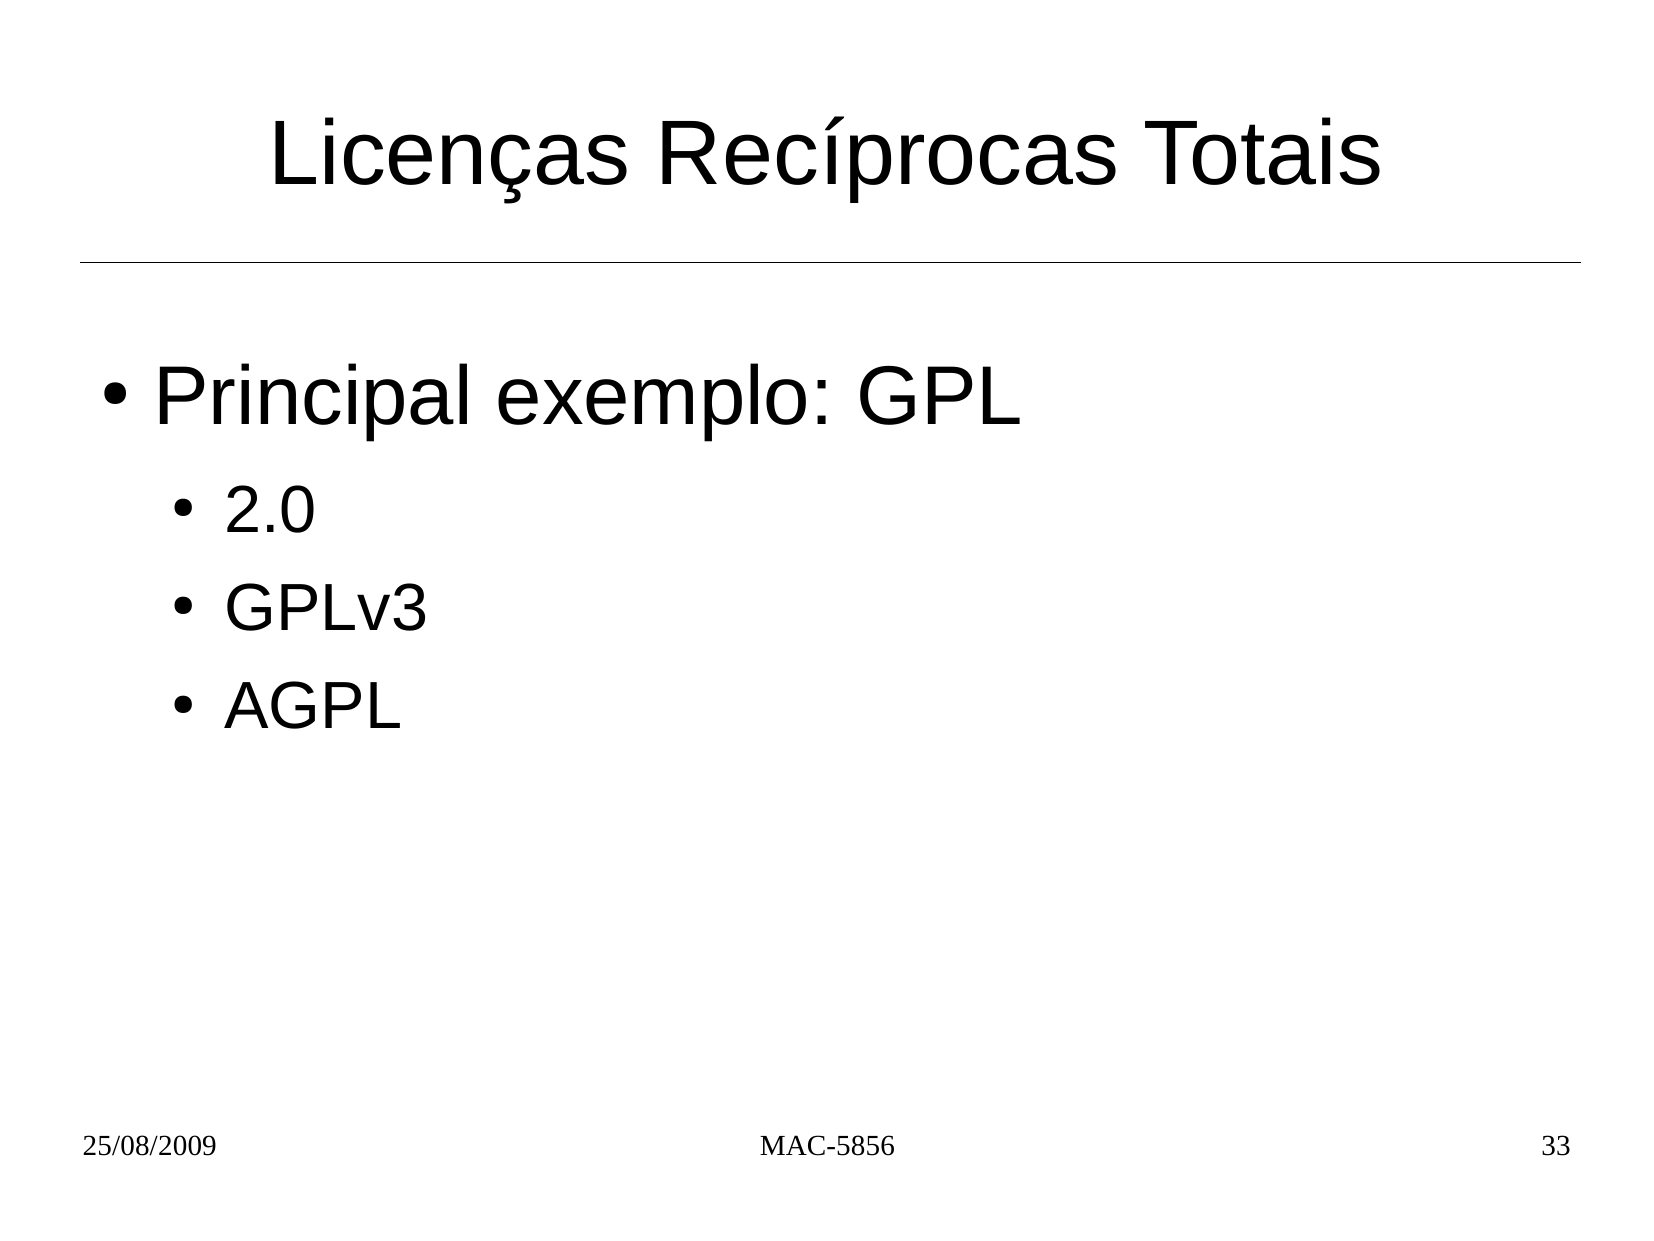

# Licenças Recíprocas Totais
Principal exemplo: GPL
2.0
GPLv3
AGPL
25/08/2009
MAC-5856
33